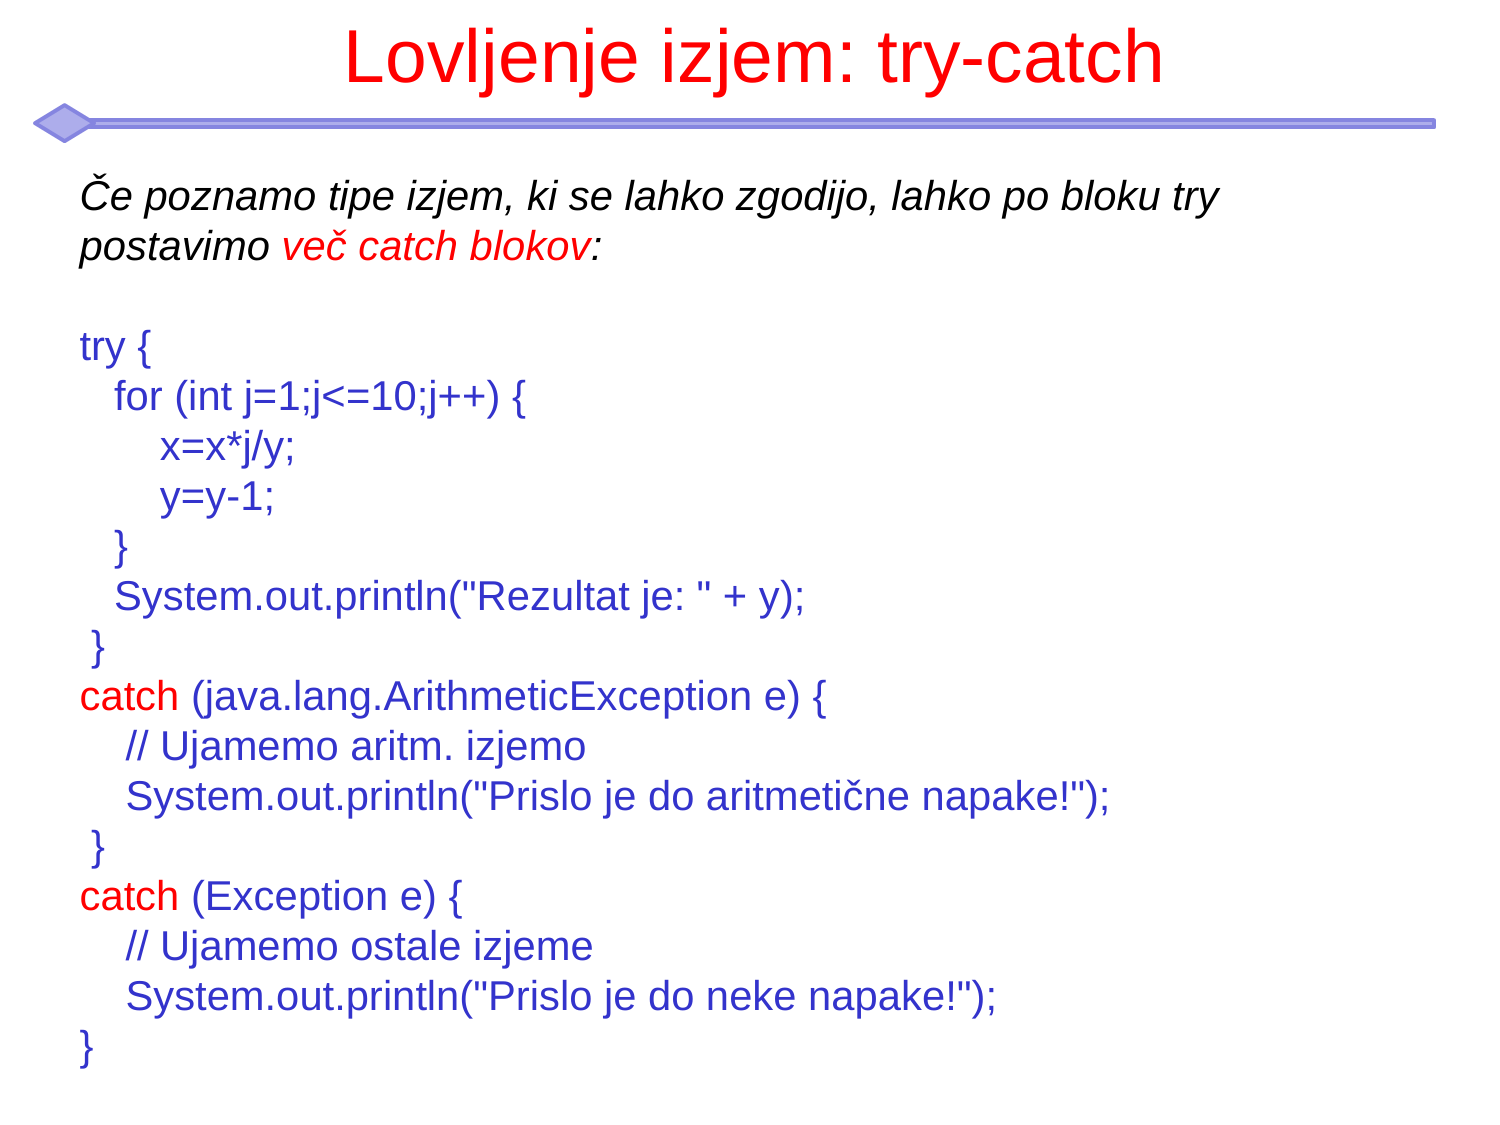

# Lovljenje izjem: try-catch
Če poznamo tipe izjem, ki se lahko zgodijo, lahko po bloku try postavimo več catch blokov:
try {
 for (int j=1;j<=10;j++) {
 x=x*j/y;
 y=y-1;
 }
 System.out.println("Rezultat je: " + y);
 }
catch (java.lang.ArithmeticException e) {
 // Ujamemo aritm. izjemo
 System.out.println("Prislo je do aritmetične napake!");
 }
catch (Exception e) {
 // Ujamemo ostale izjeme
 System.out.println("Prislo je do neke napake!");
}